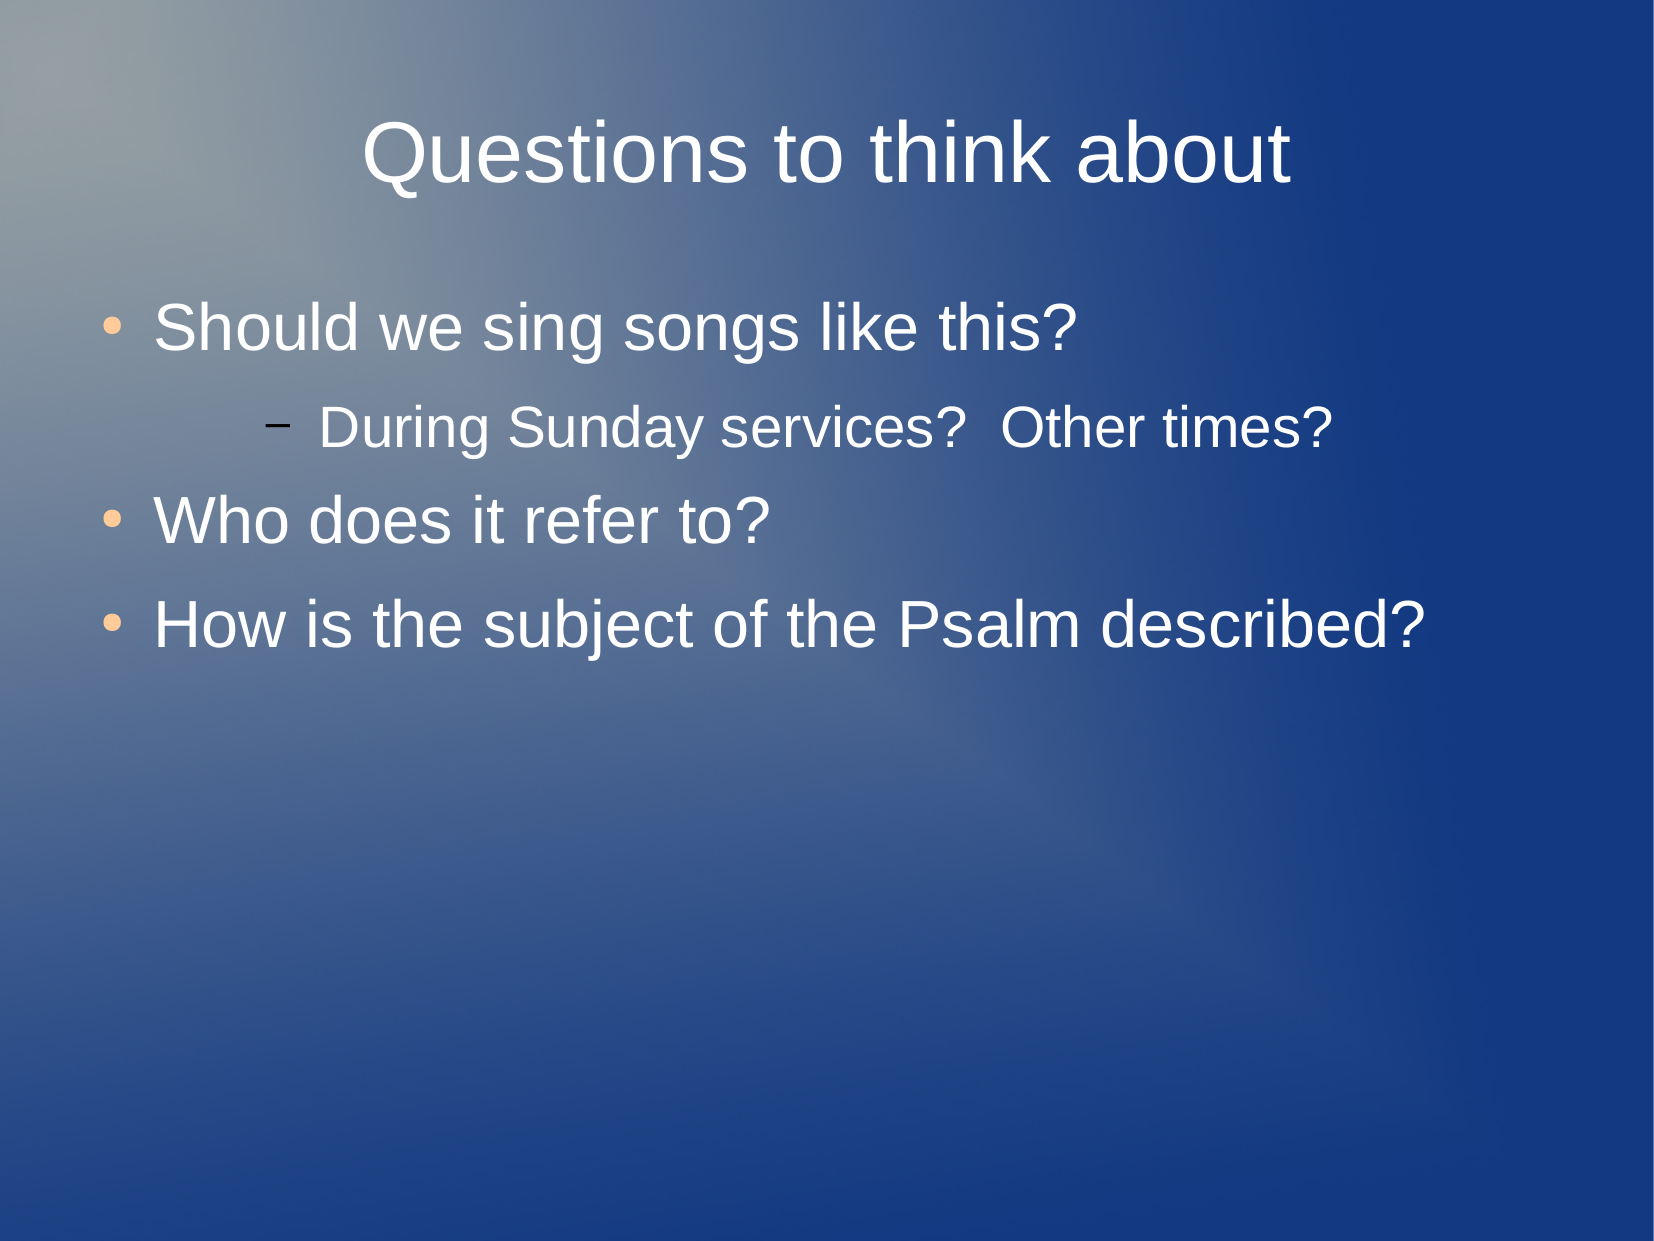

# Questions to think about
Should we sing songs like this?
During Sunday services? Other times?
Who does it refer to?
How is the subject of the Psalm described?